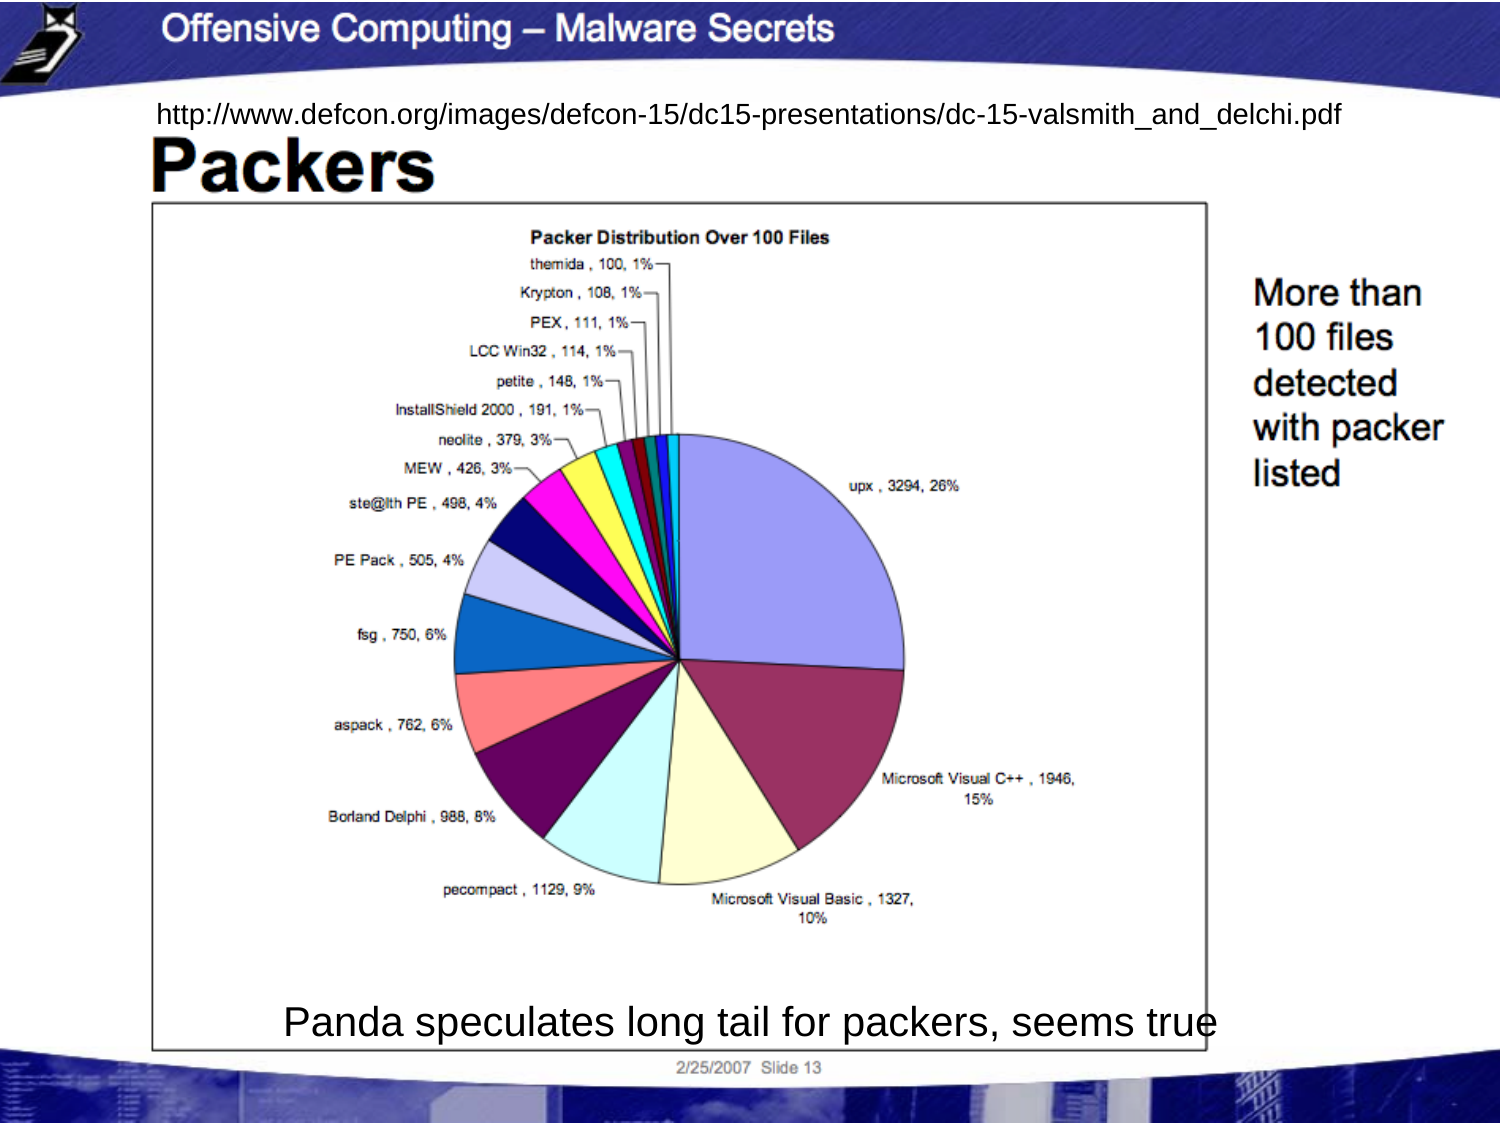

http://www.defcon.org/images/defcon-15/dc15-presentations/dc-15-valsmith_and_delchi.pdf
Panda speculates long tail for packers, seems true